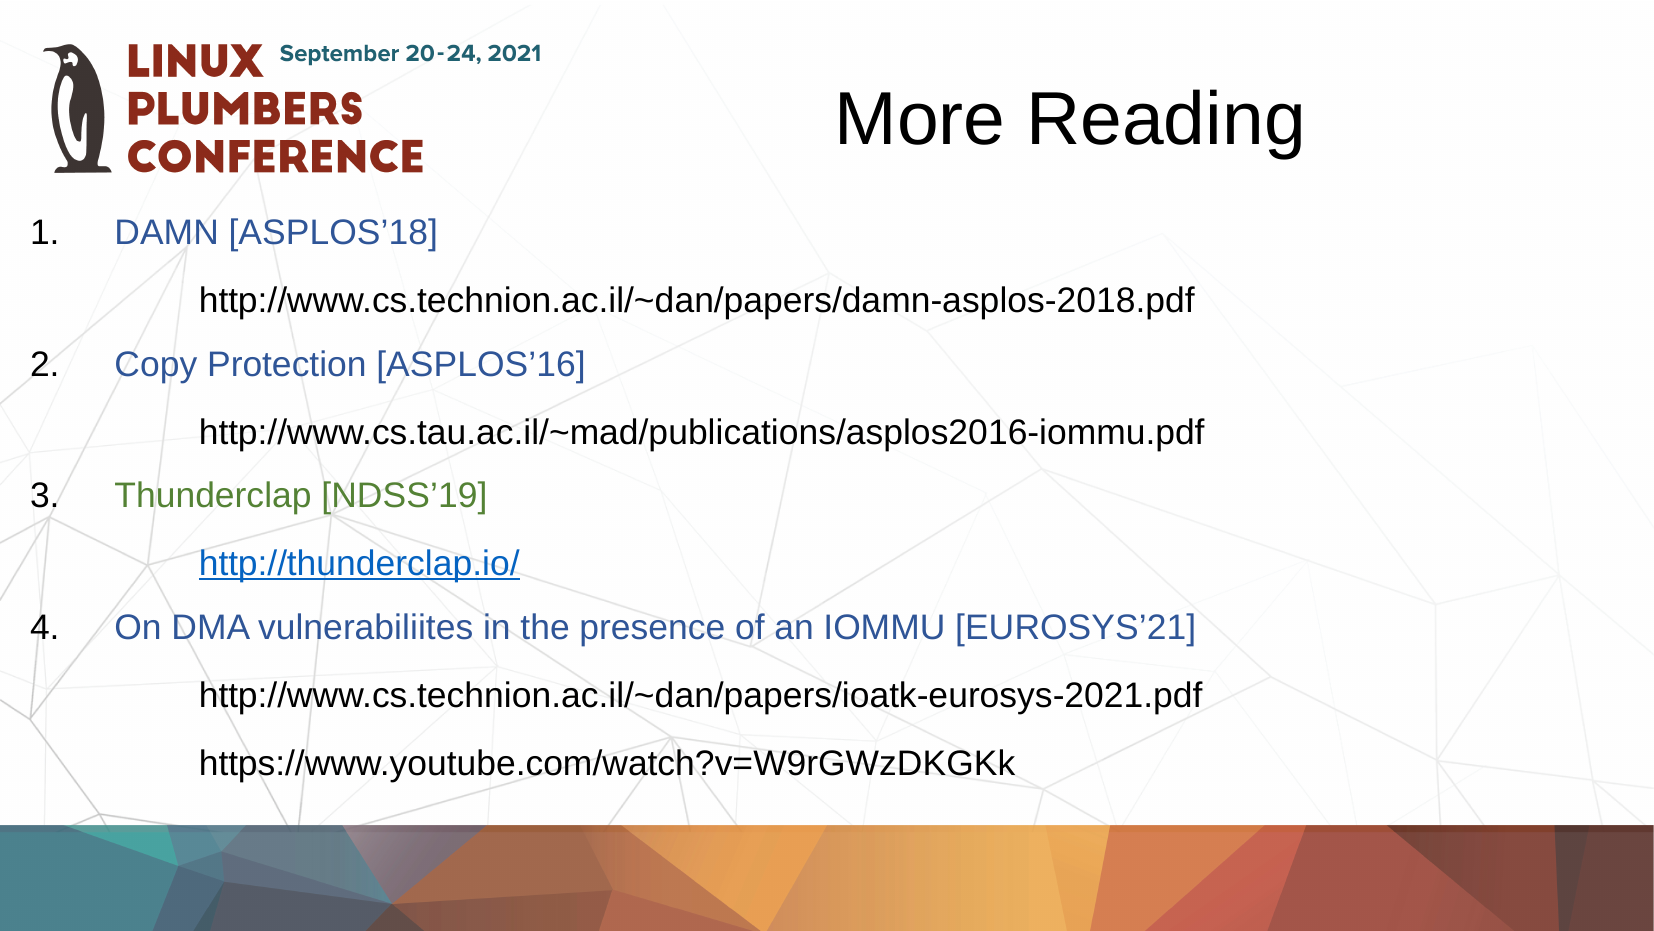

# More Reading
DAMN [ASPLOS’18]
http://www.cs.technion.ac.il/~dan/papers/damn-asplos-2018.pdf
Copy Protection [ASPLOS’16]
http://www.cs.tau.ac.il/~mad/publications/asplos2016-iommu.pdf
Thunderclap [NDSS’19]
http://thunderclap.io/
On DMA vulnerabiliites in the presence of an IOMMU [EUROSYS’21]
http://www.cs.technion.ac.il/~dan/papers/ioatk-eurosys-2021.pdf
https://www.youtube.com/watch?v=W9rGWzDKGKk